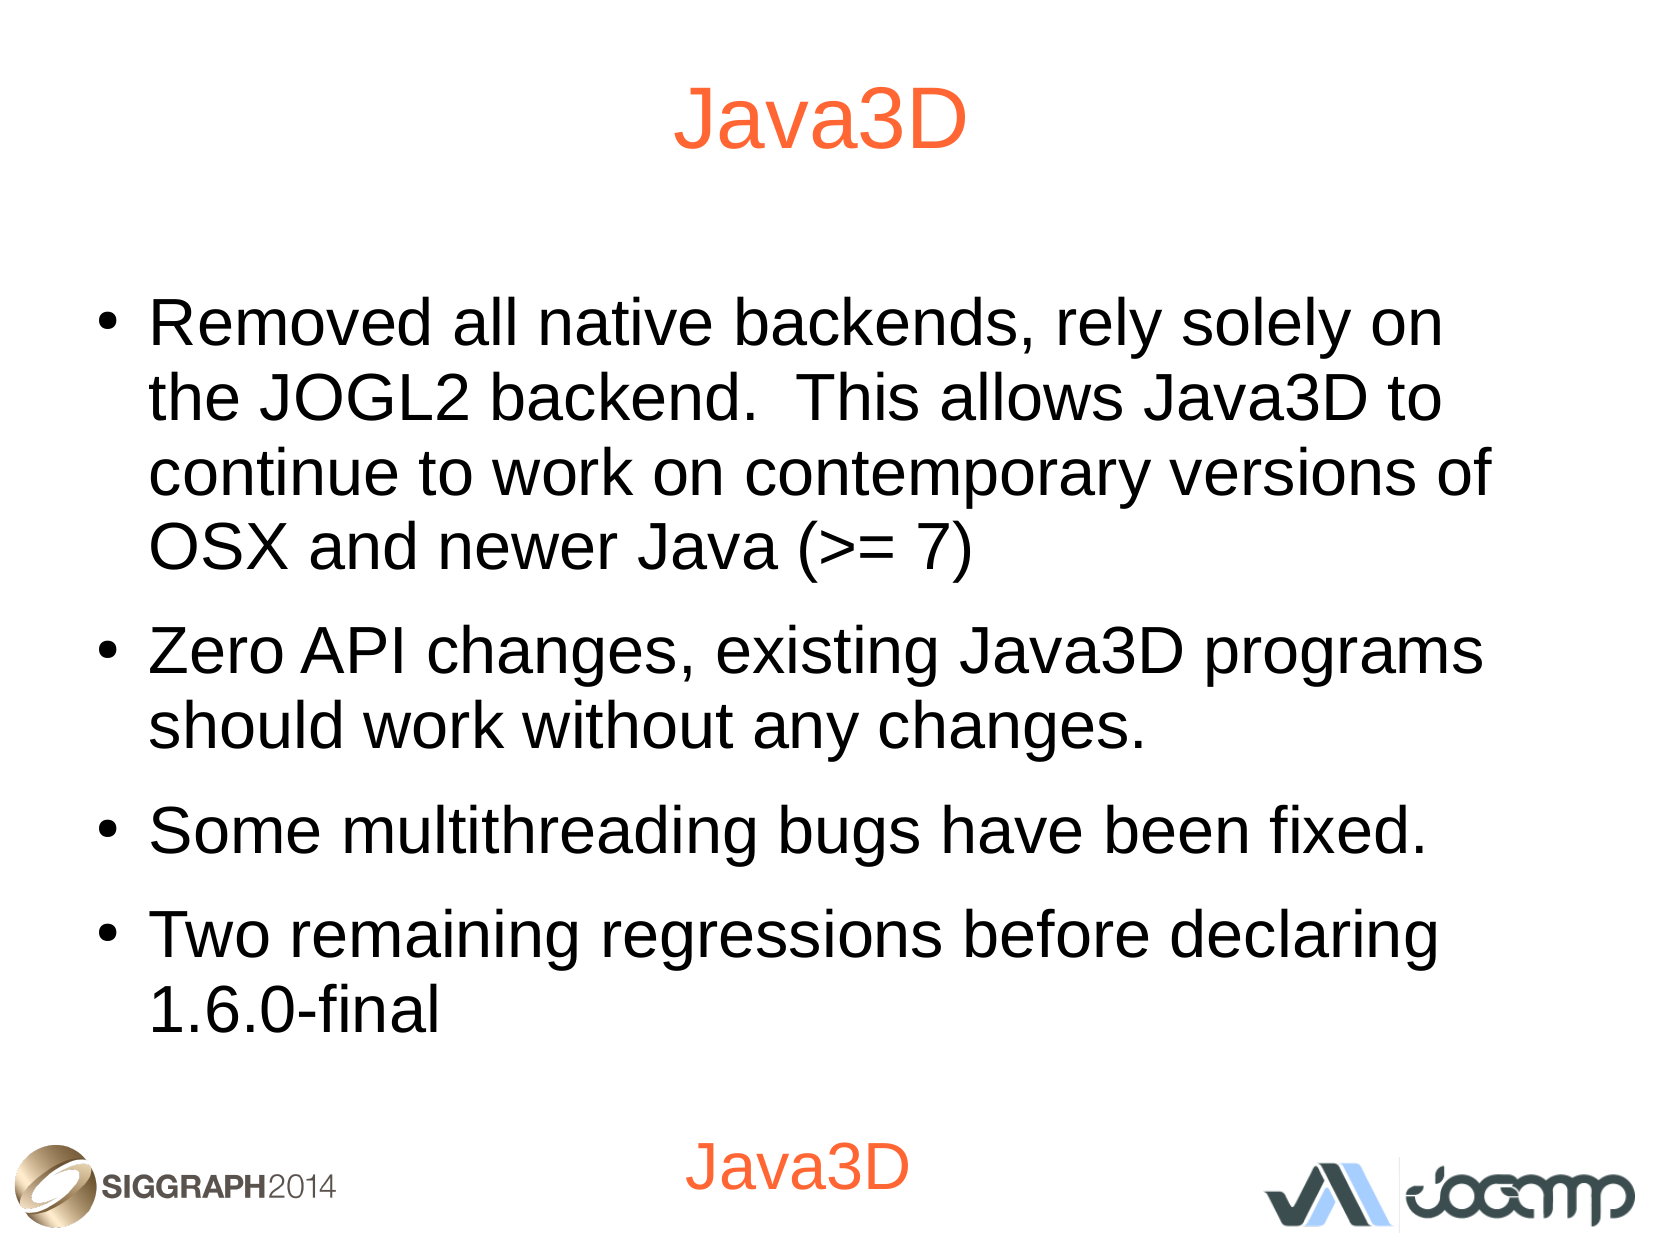

# Java3D
Removed all native backends, rely solely on the JOGL2 backend. This allows Java3D to continue to work on contemporary versions of OSX and newer Java (>= 7)
Zero API changes, existing Java3D programs should work without any changes.
Some multithreading bugs have been fixed.
Two remaining regressions before declaring 1.6.0-final
Java3D